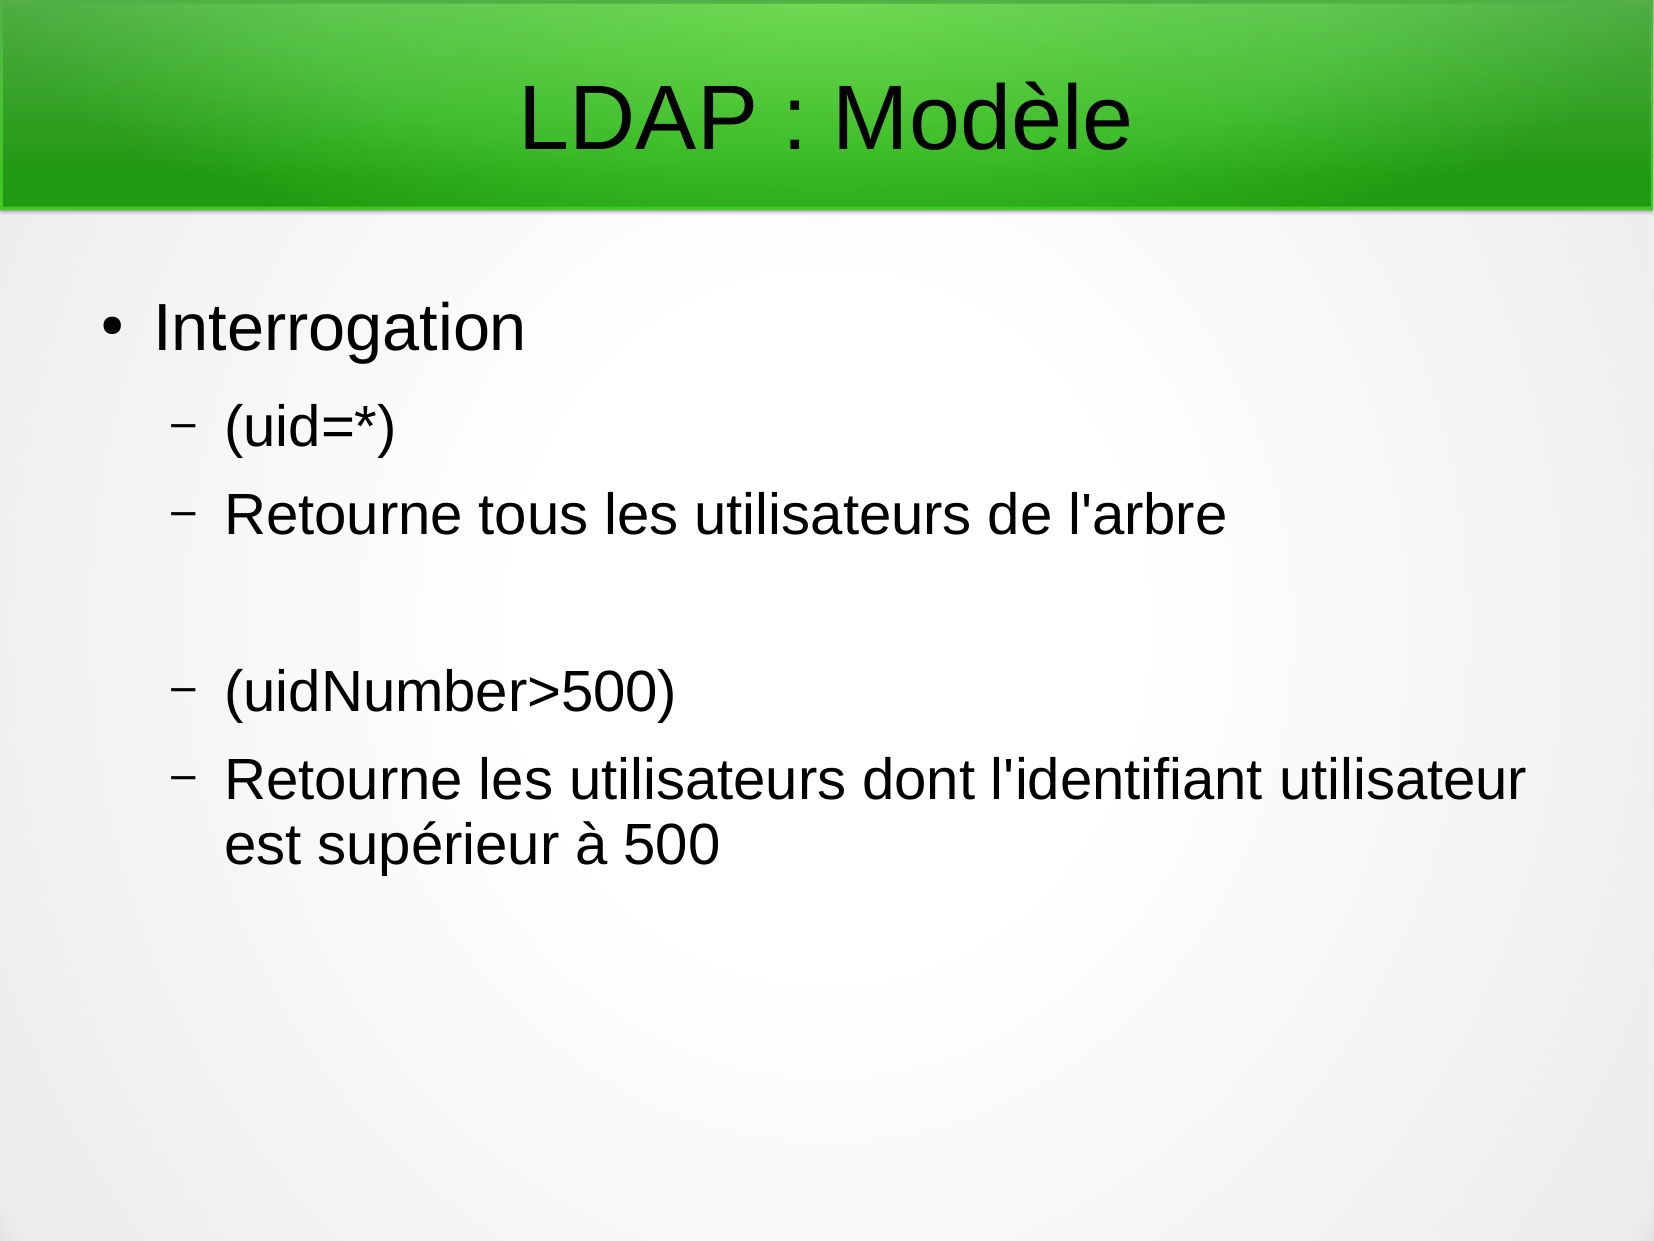

# LDAP : Modèle
Interrogation
(uid=*)
Retourne tous les utilisateurs de l'arbre
(uidNumber>500)
Retourne les utilisateurs dont l'identifiant utilisateur est supérieur à 500